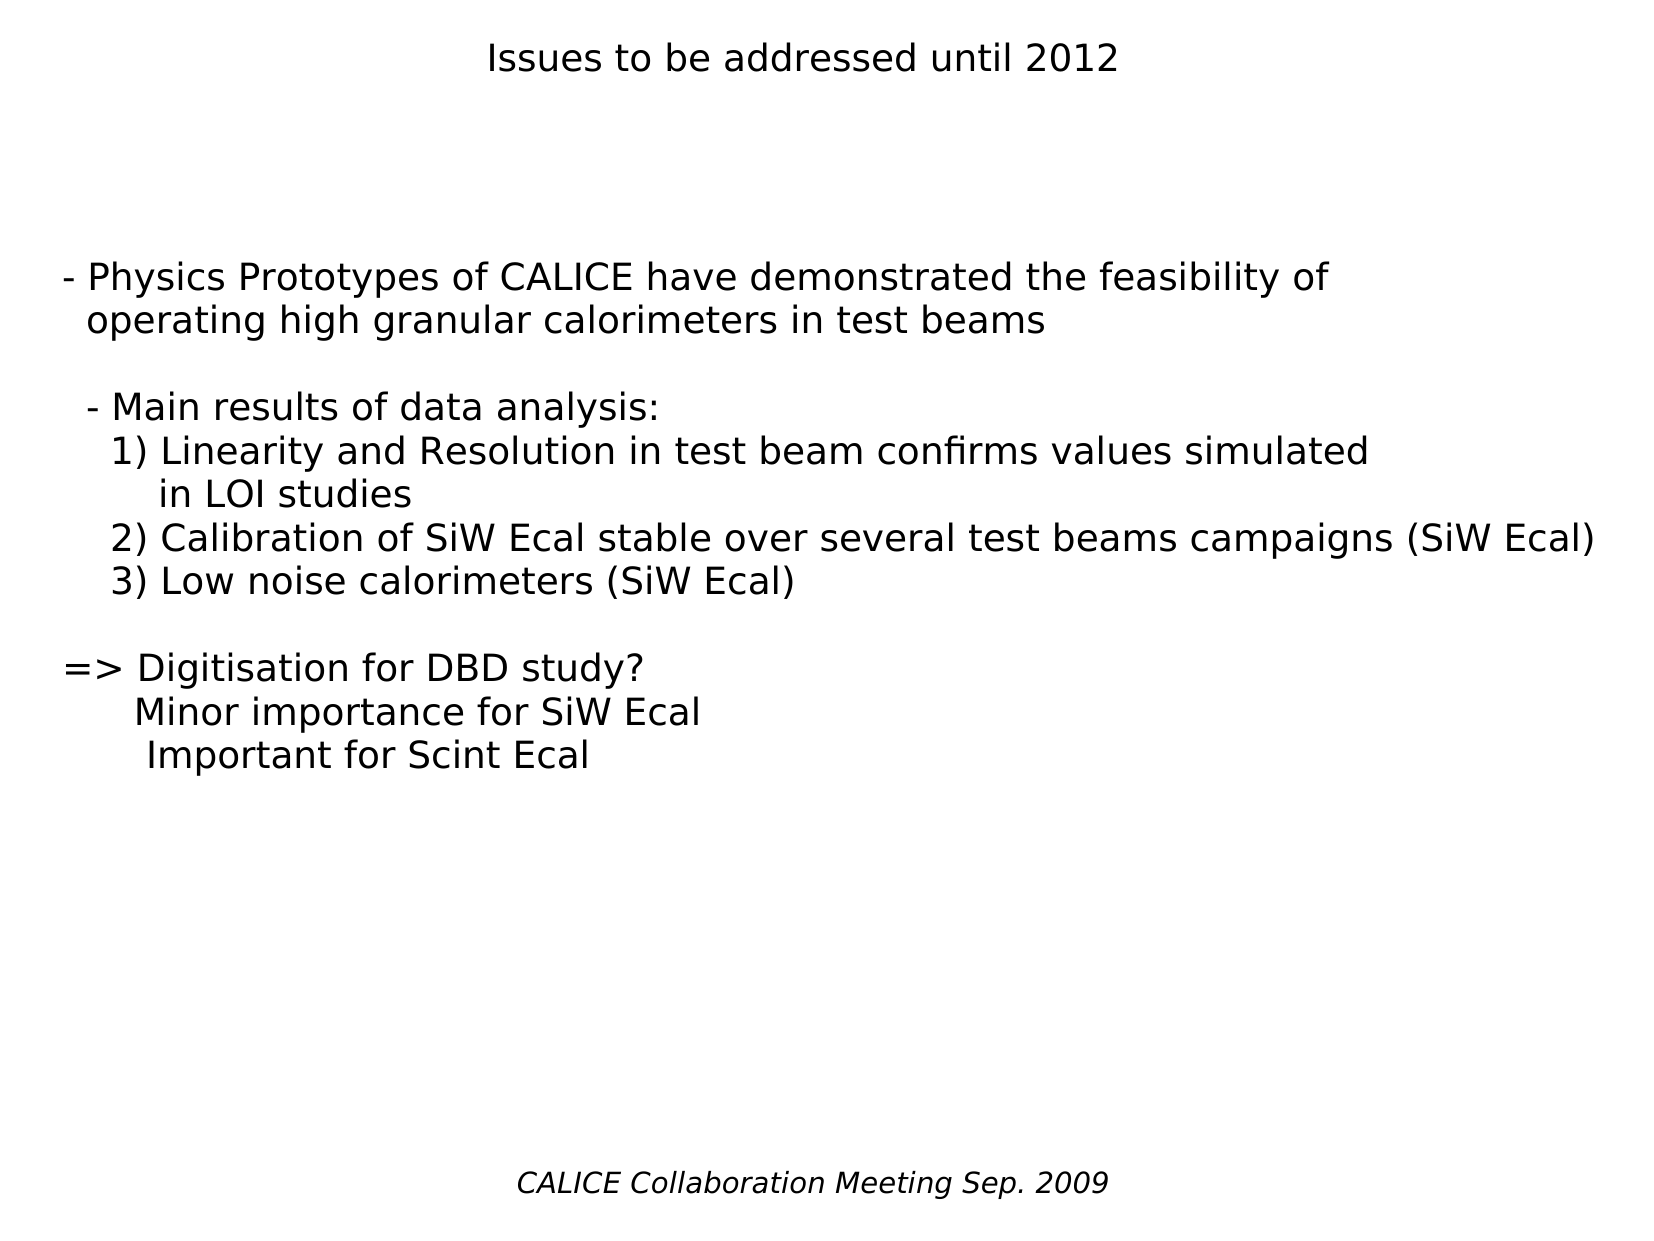

Issues to be addressed until 2012
- Physics Prototypes of CALICE have demonstrated the feasibility of
 operating high granular calorimeters in test beams
 - Main results of data analysis:
 1) Linearity and Resolution in test beam confirms values simulated
 in LOI studies
 2) Calibration of SiW Ecal stable over several test beams campaigns (SiW Ecal)
 3) Low noise calorimeters (SiW Ecal)
=> Digitisation for DBD study?
 Minor importance for SiW Ecal
 Important for Scint Ecal